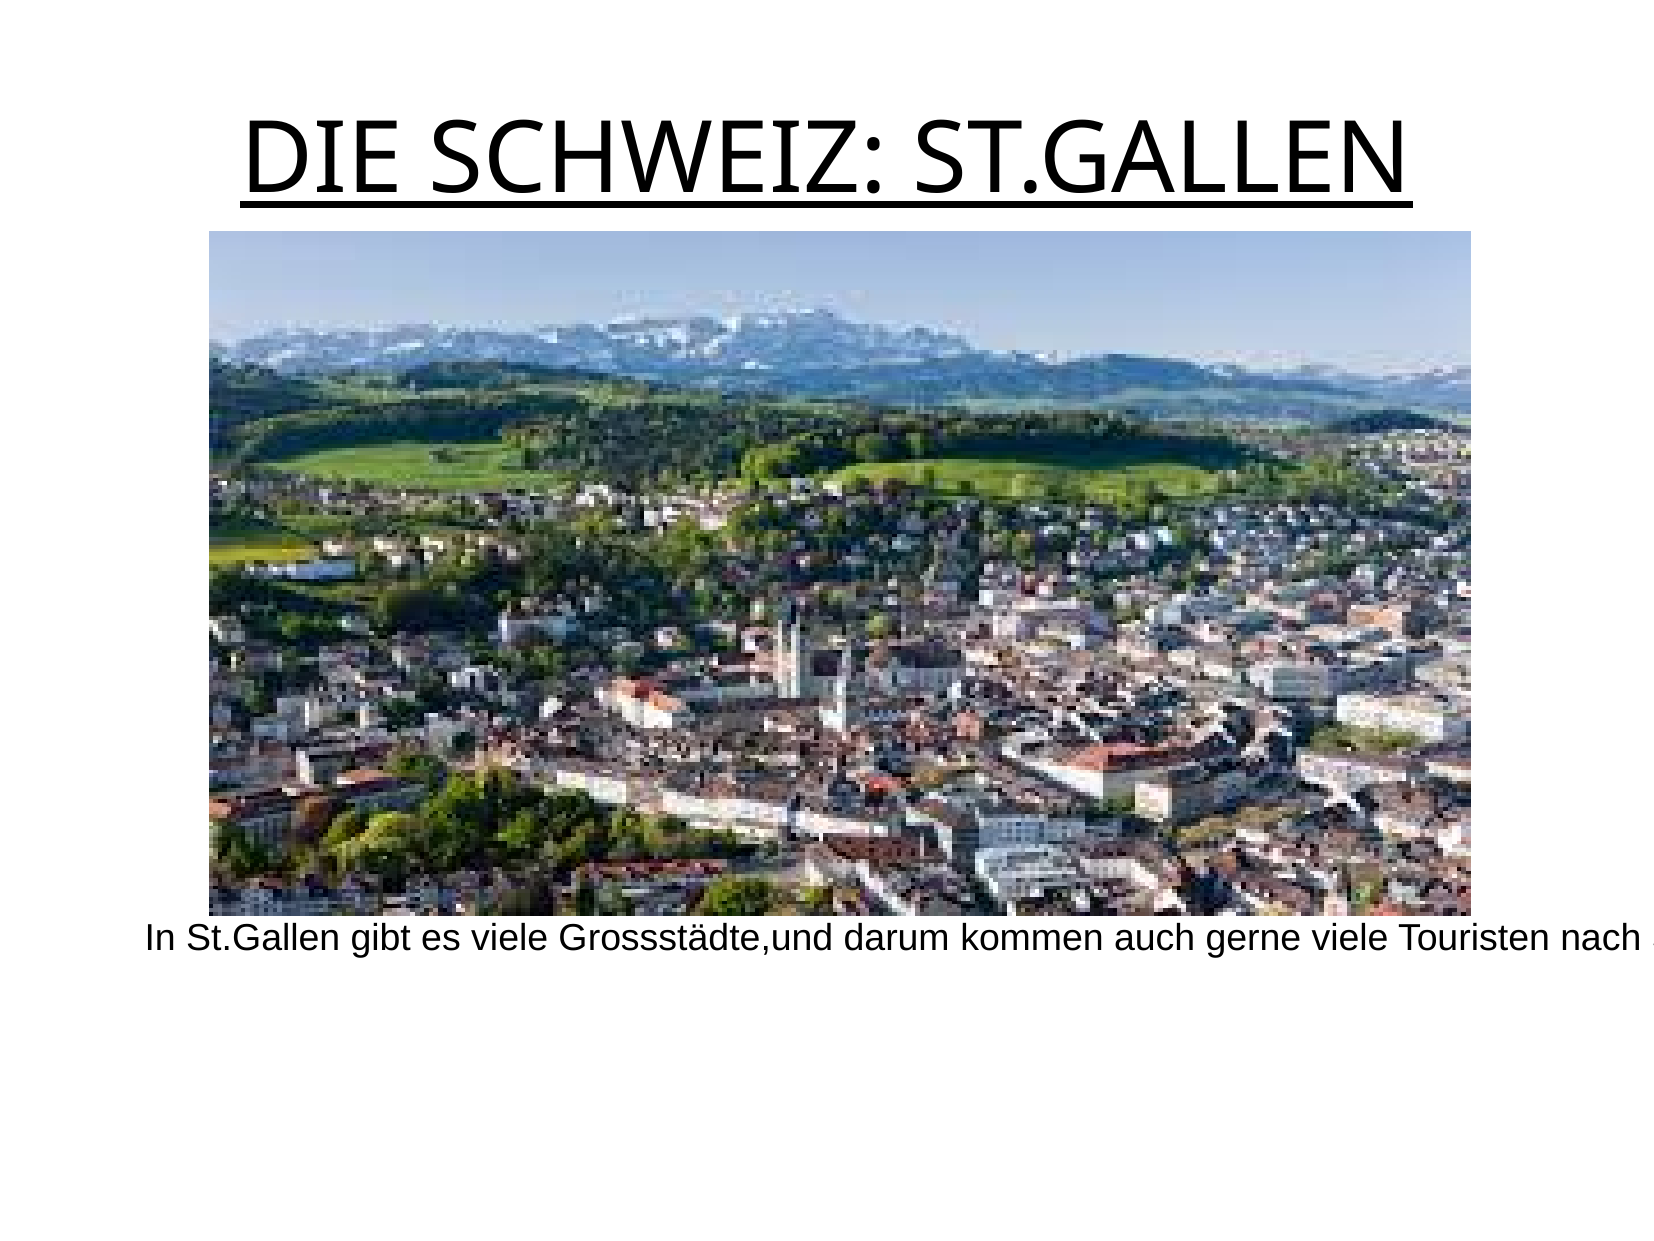

# DIE SCHWEIZ: ST.GALLEN
In St.Gallen gibt es viele Grossstädte,und darum kommen auch gerne viele Touristen nach St.Gallen.